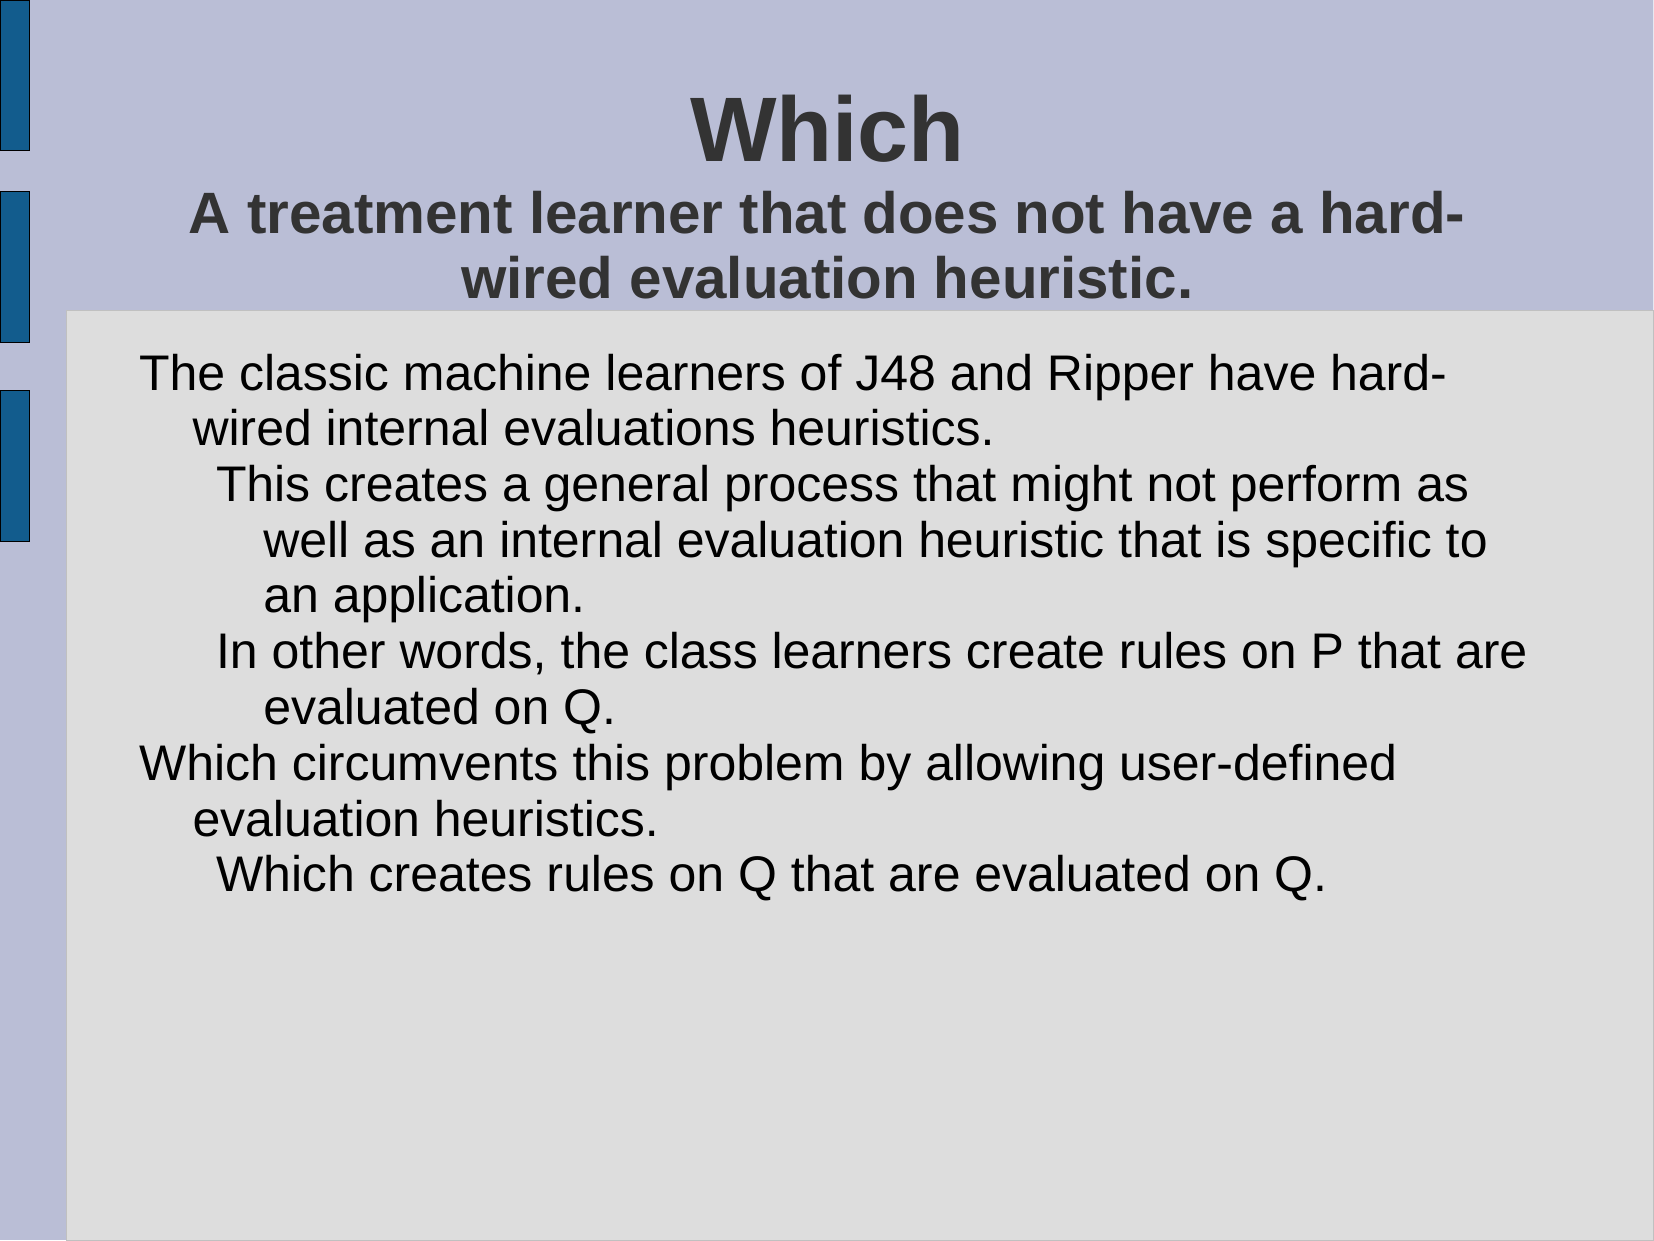

# Which A treatment learner that does not have a hard-wired evaluation heuristic.
The classic machine learners of J48 and Ripper have hard-wired internal evaluations heuristics.
This creates a general process that might not perform as well as an internal evaluation heuristic that is specific to an application.
In other words, the class learners create rules on P that are evaluated on Q.
Which circumvents this problem by allowing user-defined evaluation heuristics.
Which creates rules on Q that are evaluated on Q.